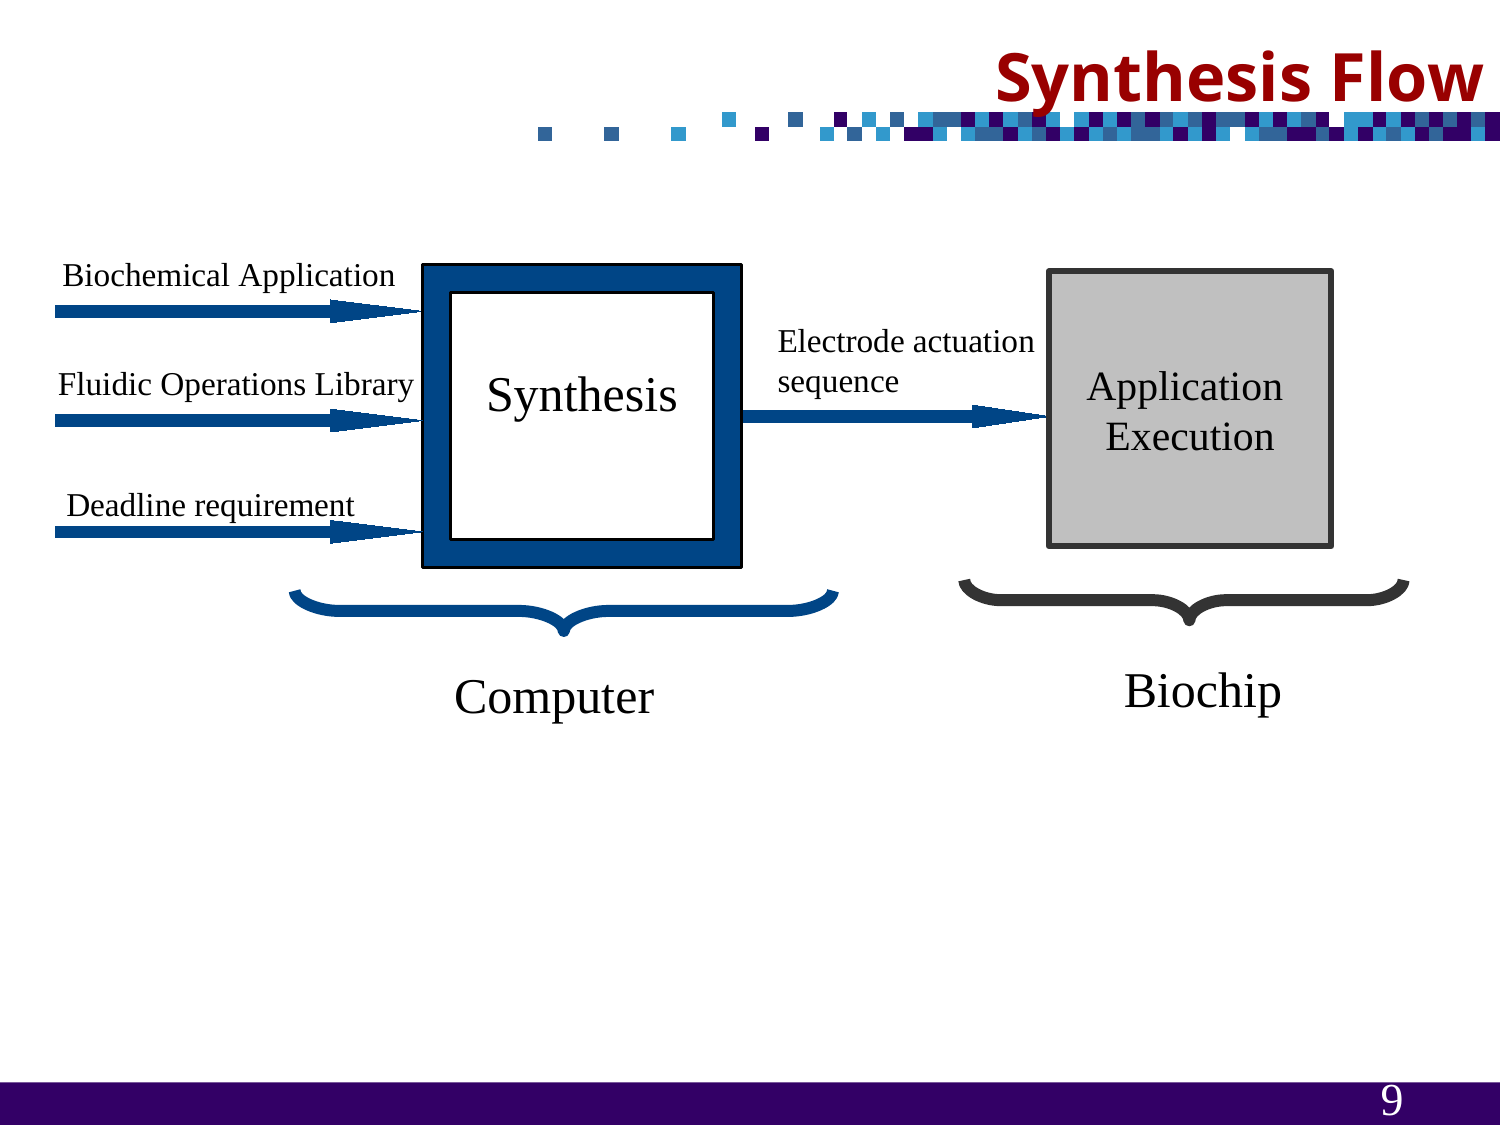

# Synthesis Flow
Biochemical Application
Synthesis
Application
Execution
Electrode actuation sequence
Fluidic Operations Library
Deadline requirement
Biochip
Computer